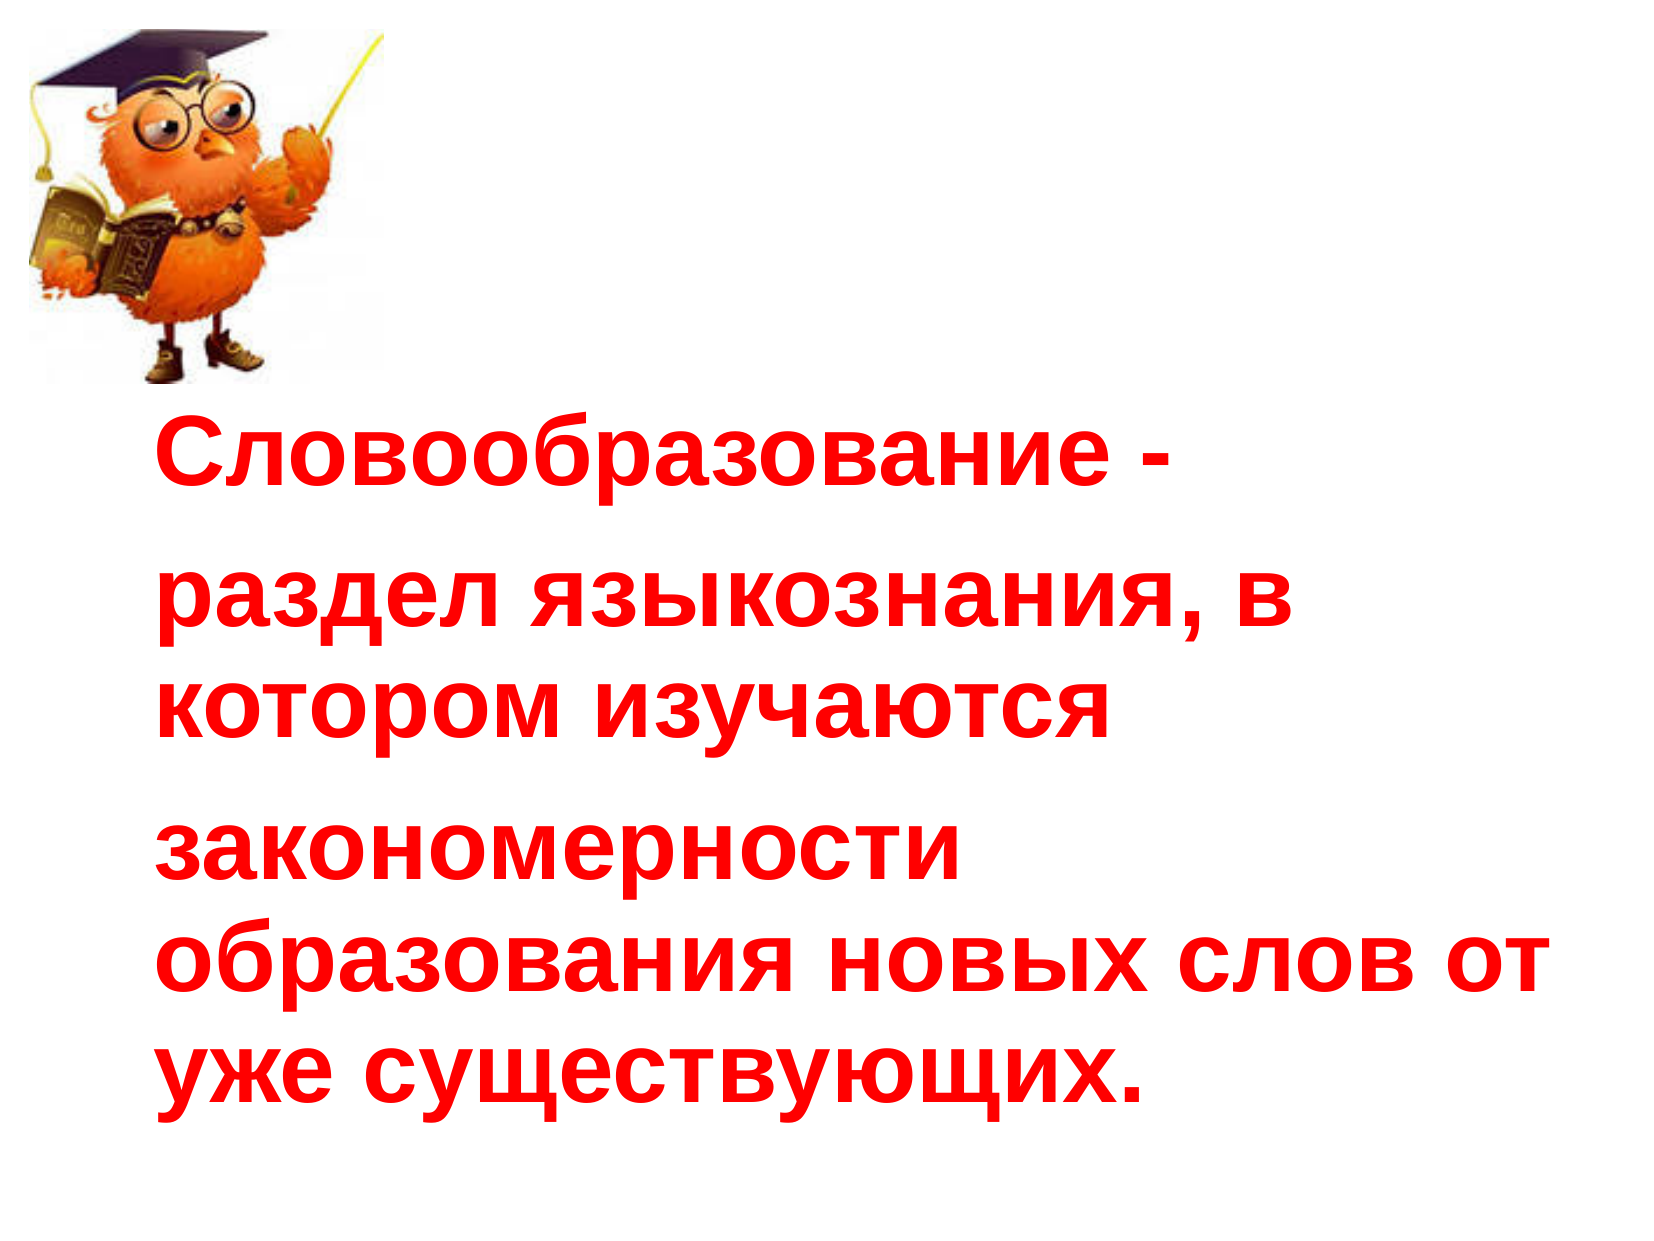

# Словообразование -
раздел языкознания, в котором изучаются
закономерности образования новых слов от уже существующих.